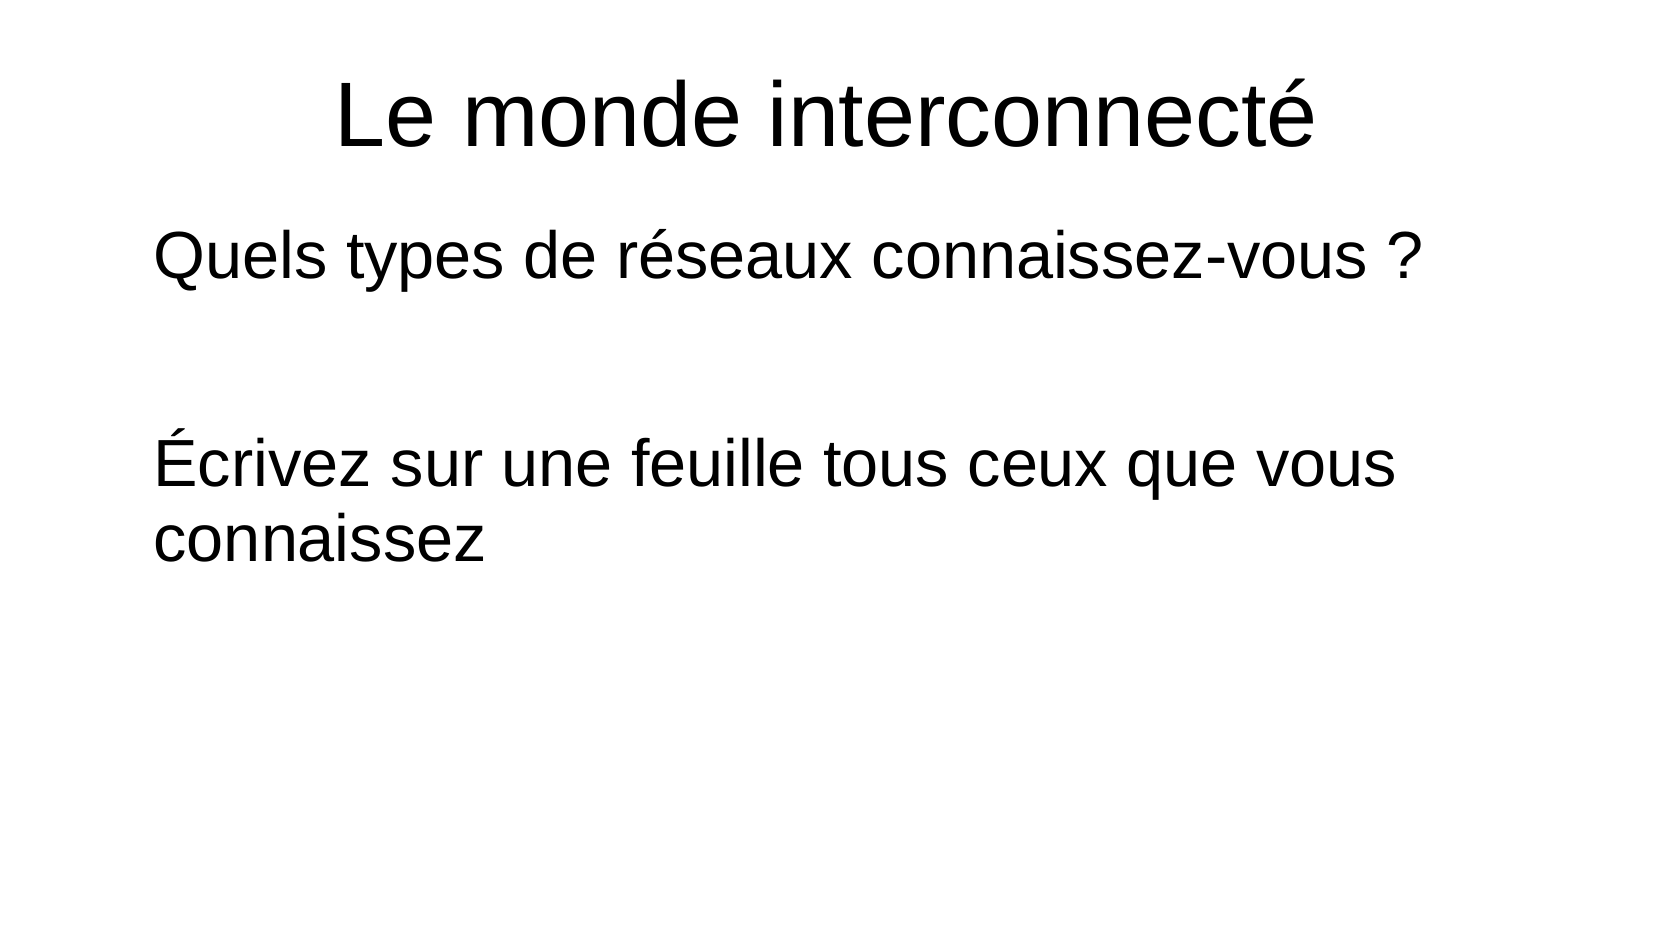

# Le monde interconnecté
Quels types de réseaux connaissez-vous ?
Écrivez sur une feuille tous ceux que vous connaissez